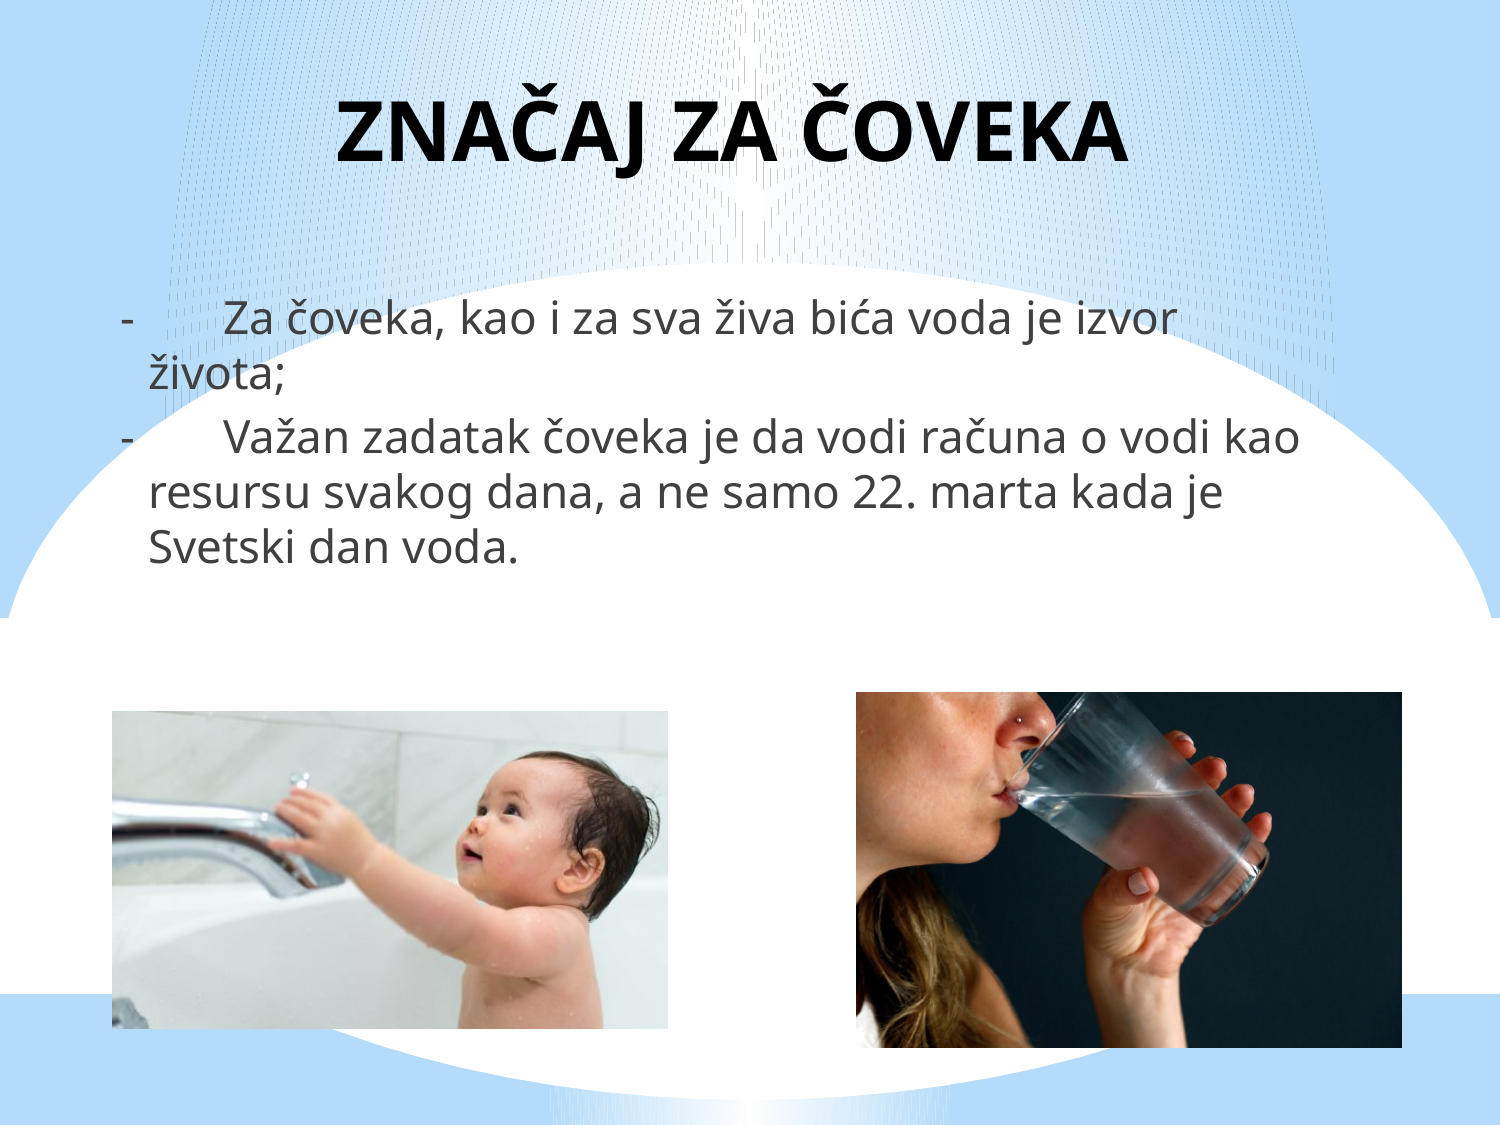

# ZNAČAJ ZA ČOVEKA
-	Za čoveka, kao i za sva živa bića voda je izvor života;
-	Važan zadatak čoveka je da vodi računa o vodi kao resursu svakog dana, a ne samo 22. marta kada je Svetski dan voda.